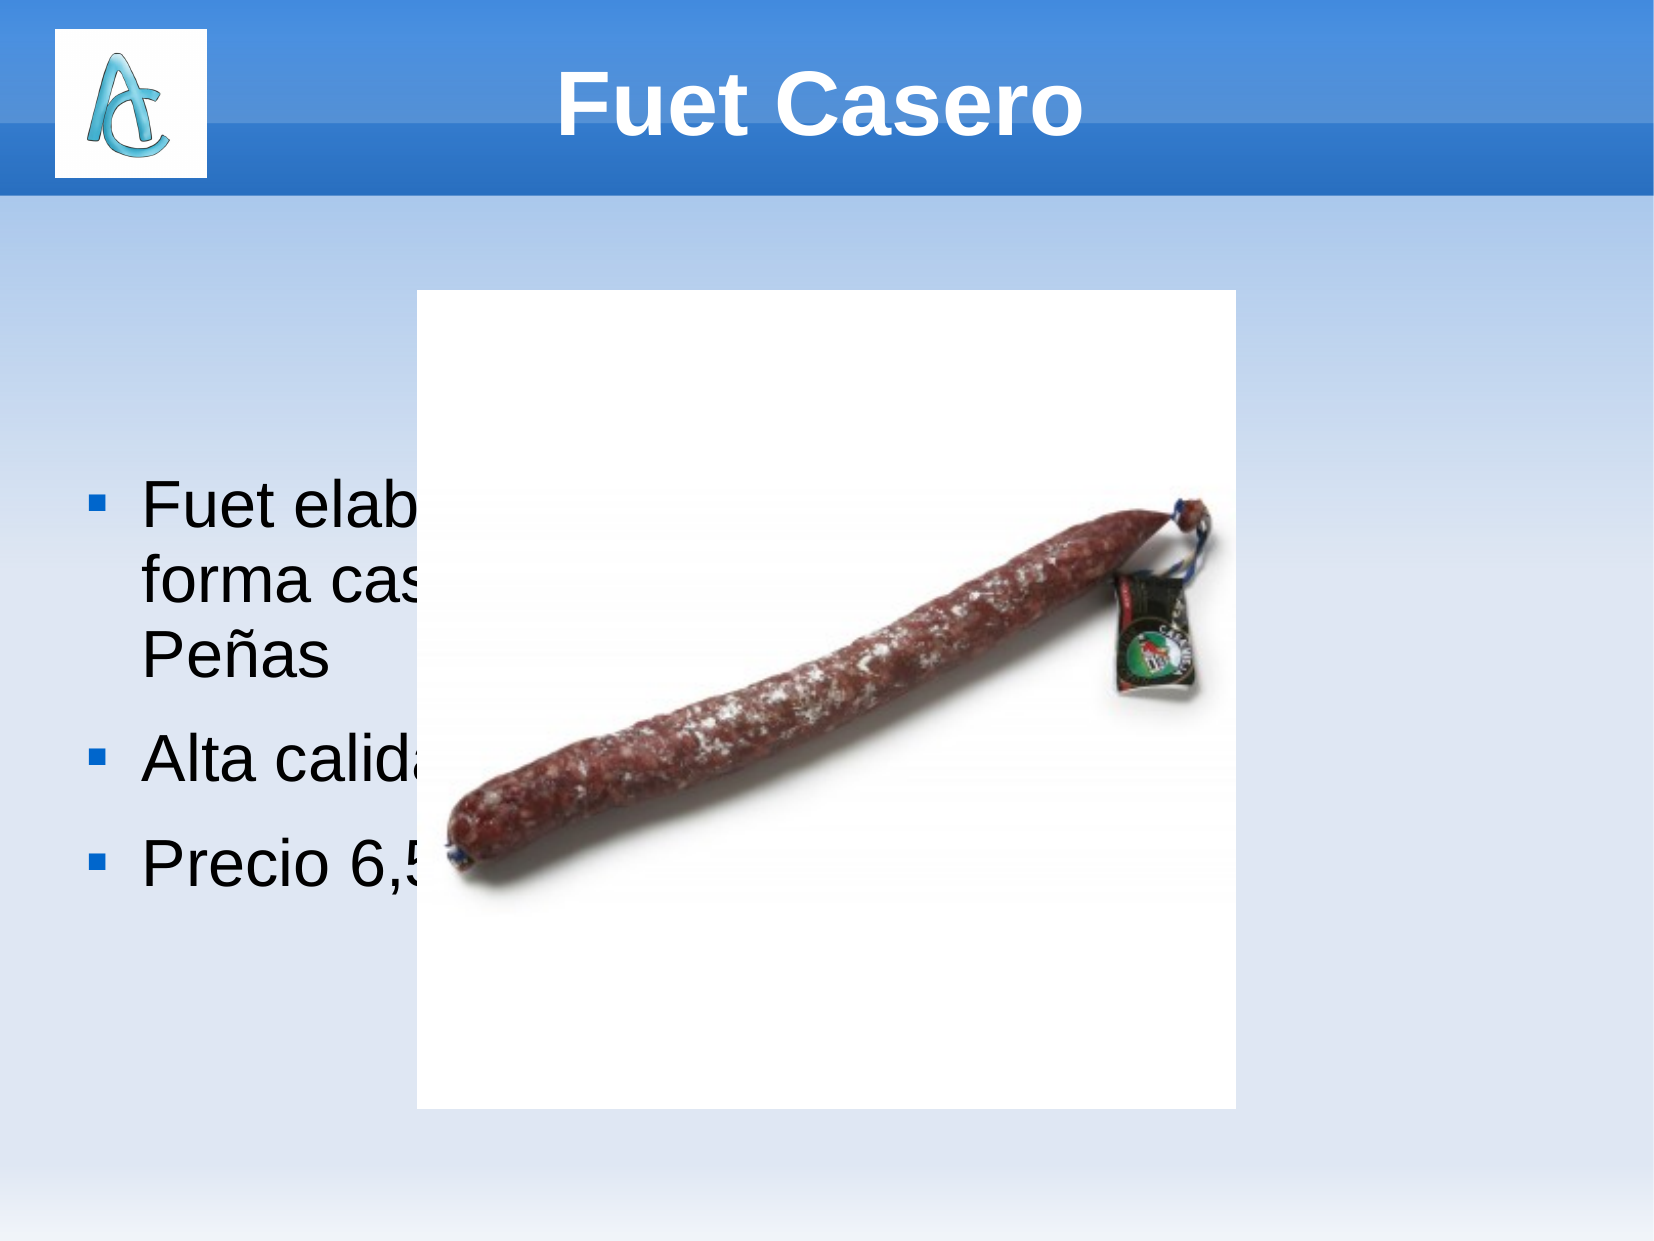

# Fuet Casero
Fuet elaborado de forma casera en las Peñas
Alta calidad.
Precio 6,50 €/kg